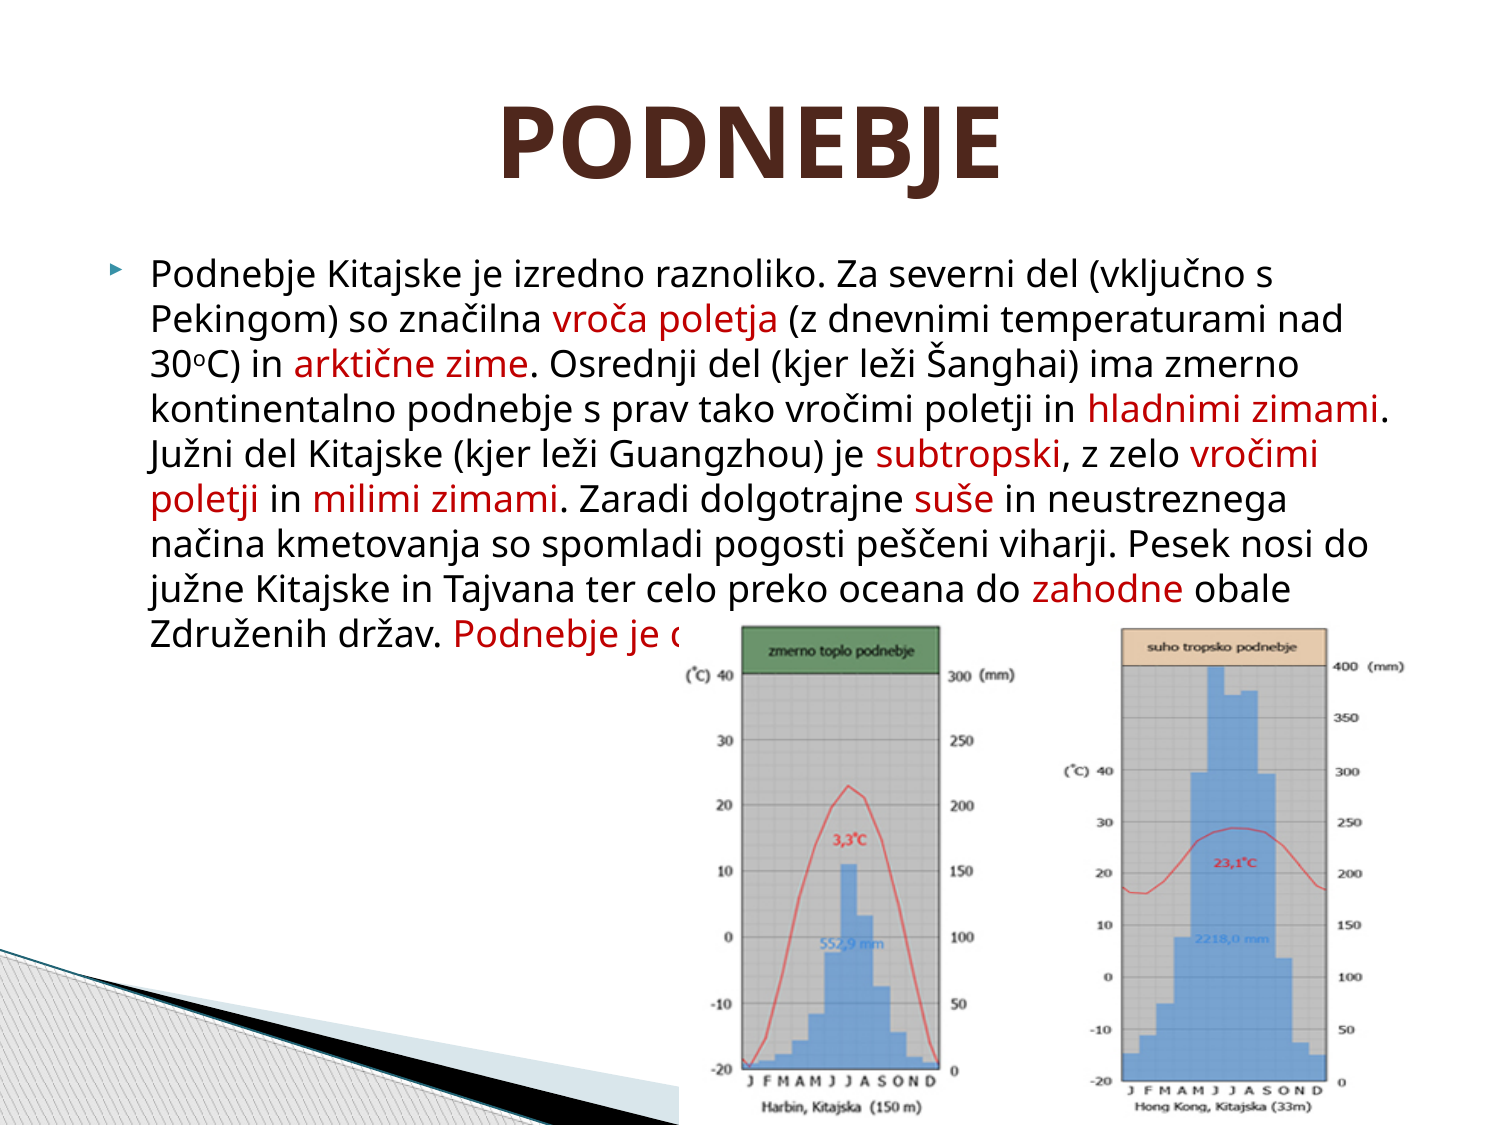

PODNEBJE
# Podnebje Kitajske je izredno raznoliko. Za severni del (vključno s Pekingom) so značilna vroča poletja (z dnevnimi temperaturami nad 30oC) in arktične zime. Osrednji del (kjer leži Šanghai) ima zmerno kontinentalno podnebje s prav tako vročimi poletji in hladnimi zimami. Južni del Kitajske (kjer leži Guangzhou) je subtropski, z zelo vročimi poletji in milimi zimami. Zaradi dolgotrajne suše in neustreznega načina kmetovanja so spomladi pogosti peščeni viharji. Pesek nosi do južne Kitajske in Tajvana ter celo preko oceana do zahodne obale Združenih držav. Podnebje je celinsko.